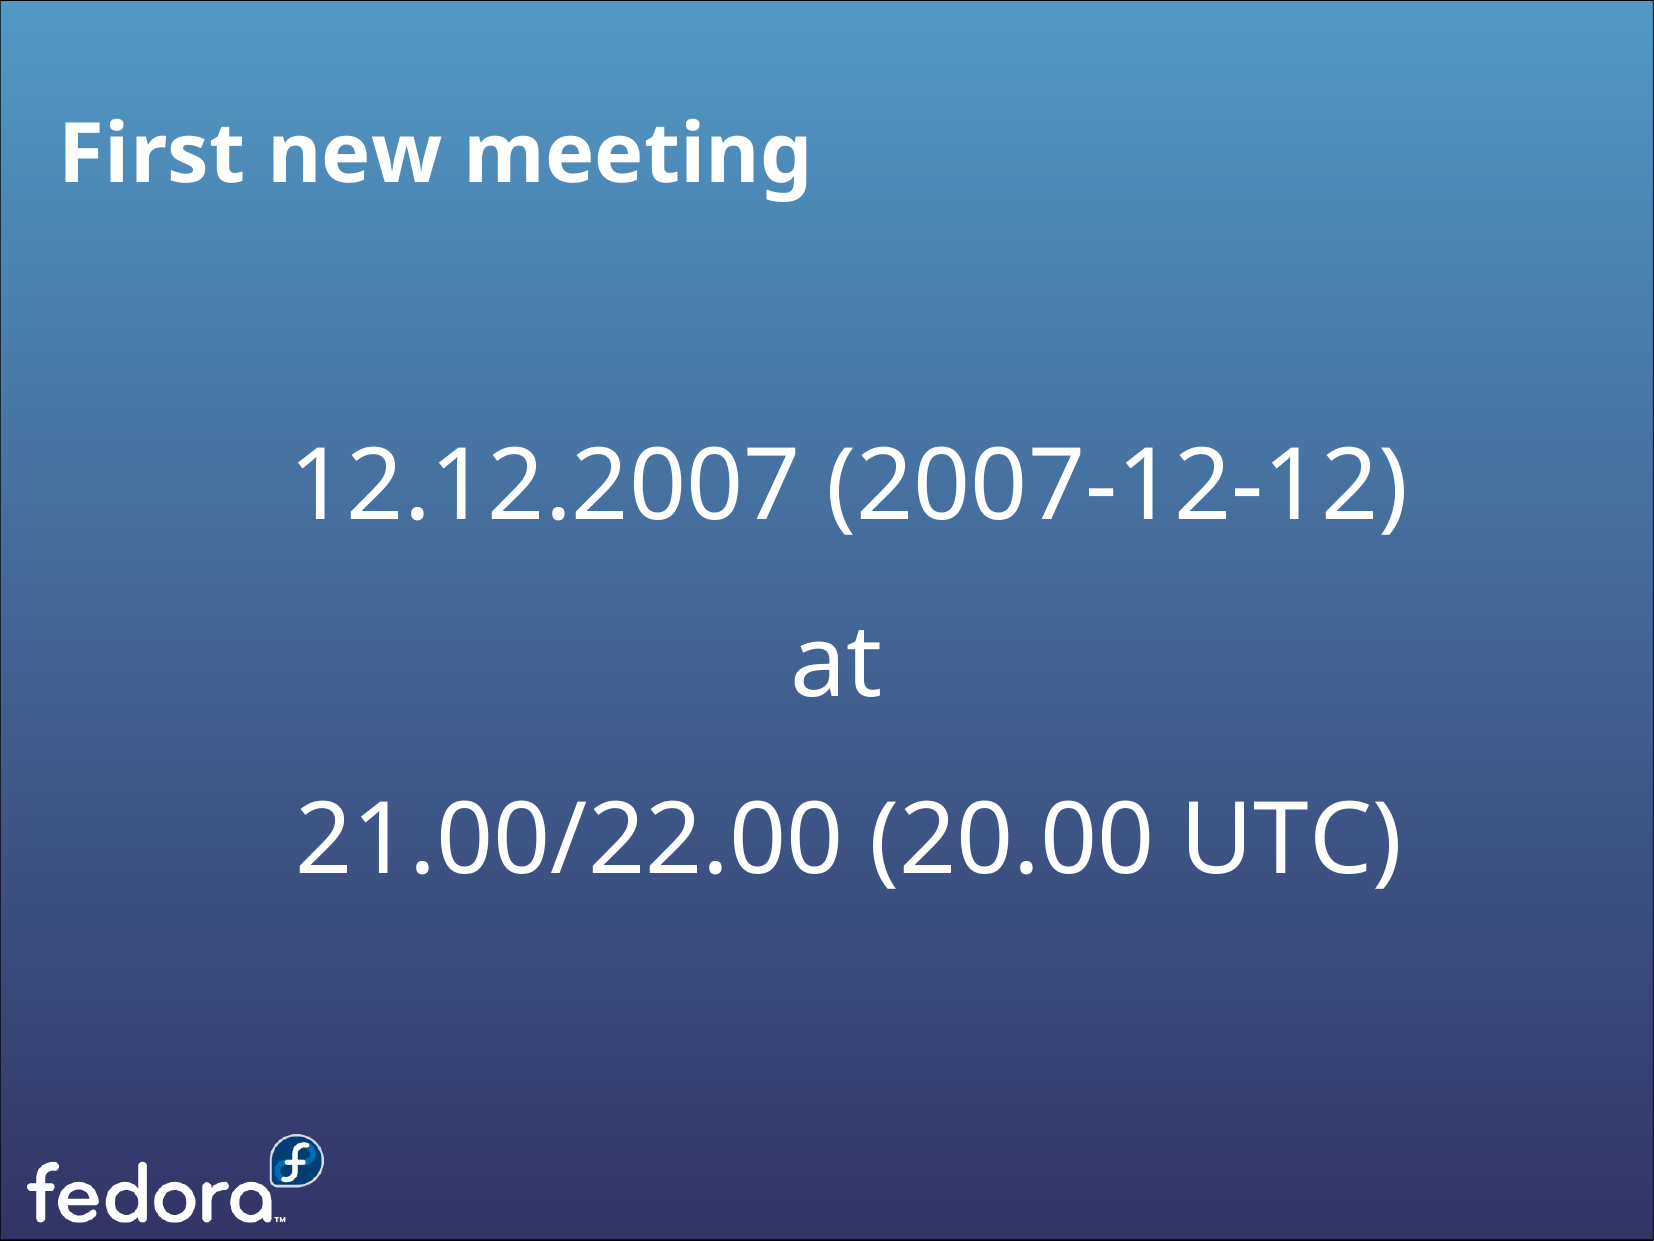

# First new meeting
12.12.2007 (2007-12-12)
at
21.00/22.00 (20.00 UTC)